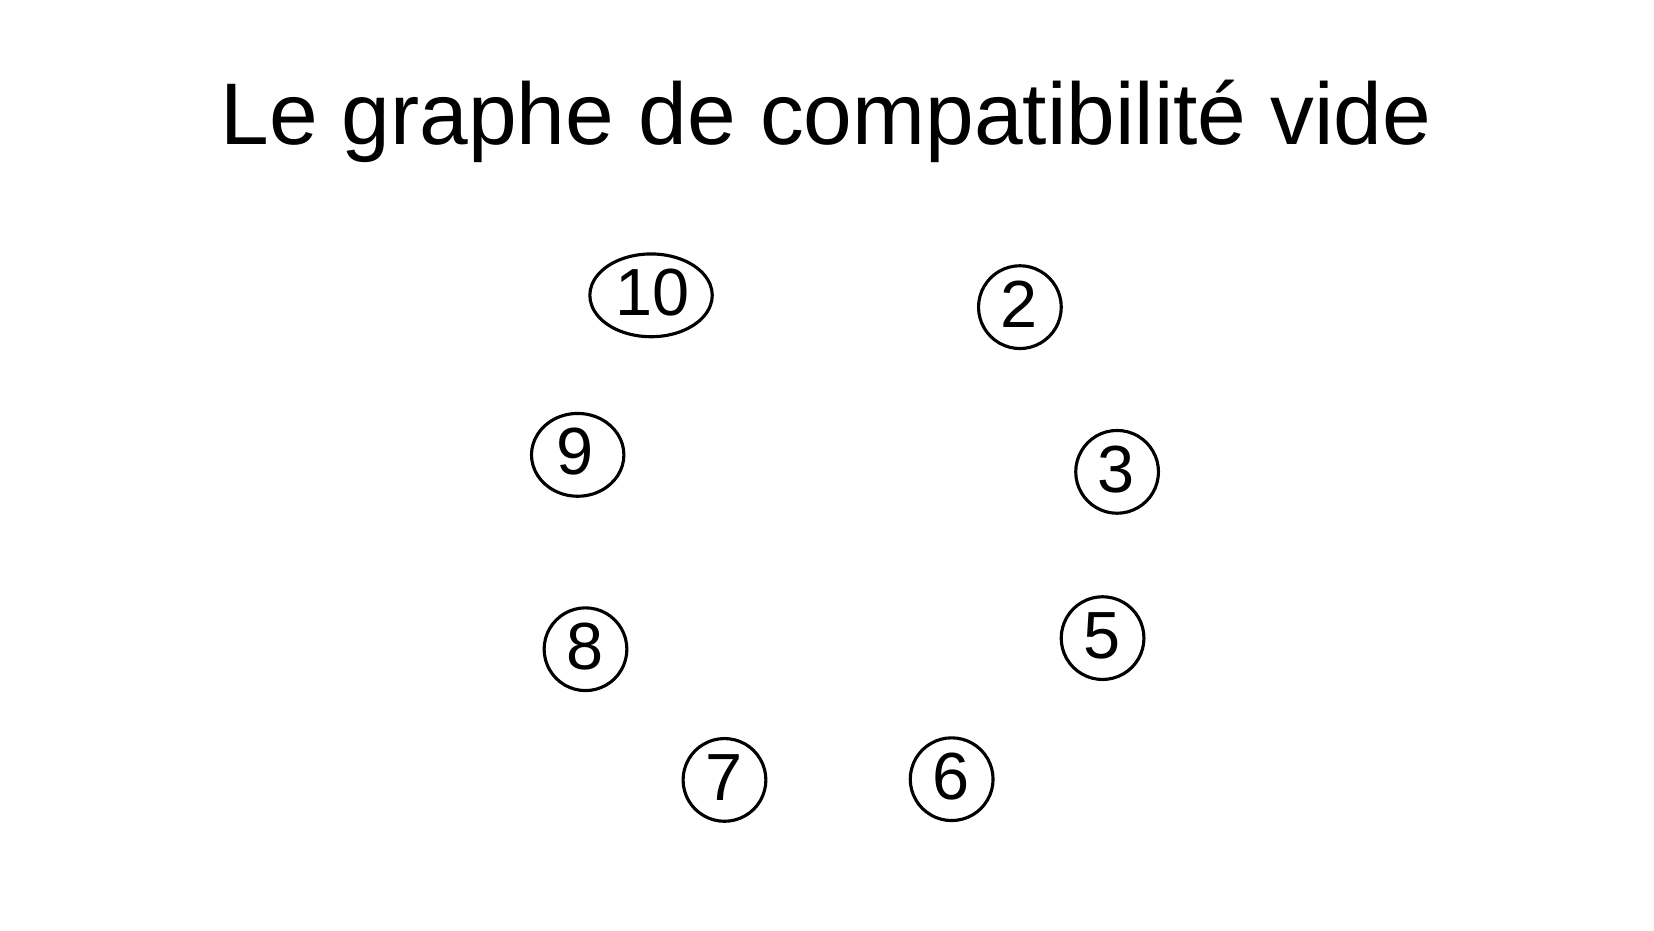

# Le graphe de compatibilité vide
10
2
9
3
5
8
6
7